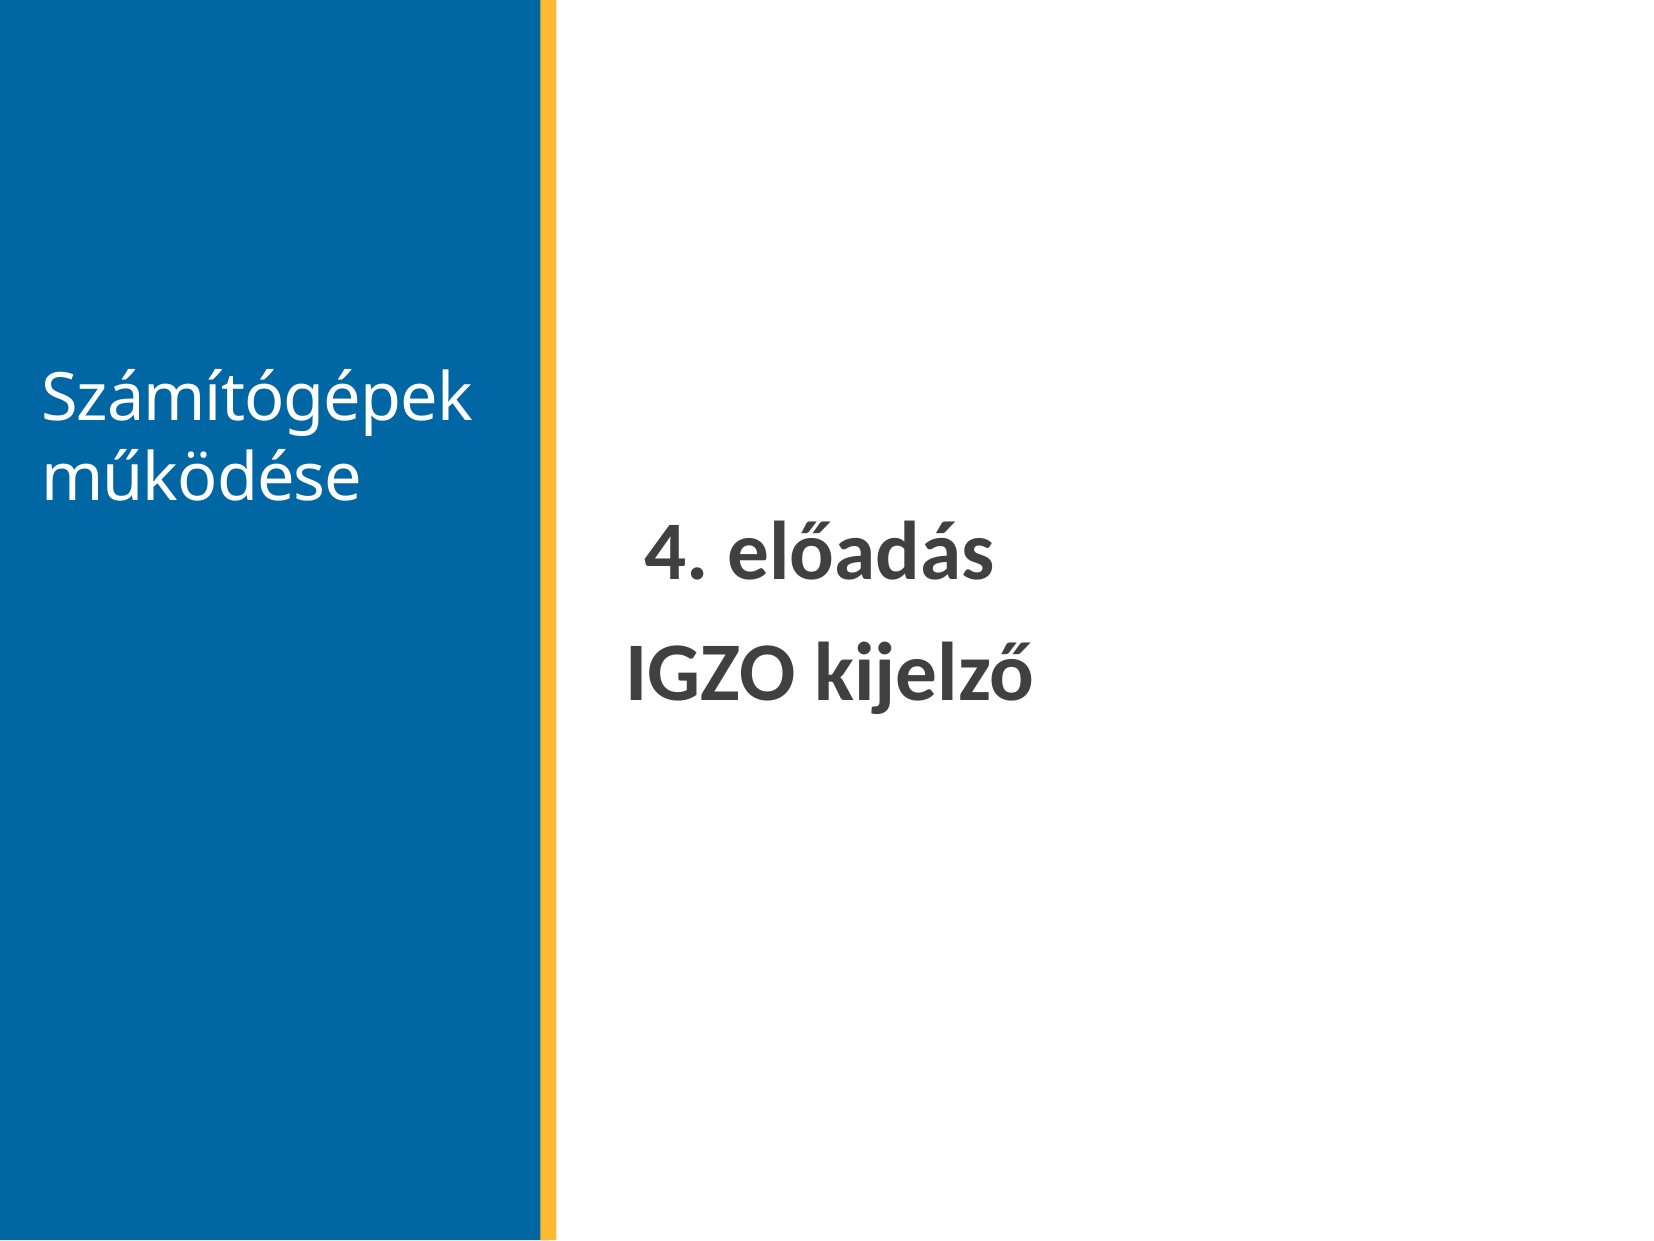

# Számítógépek működése
4. előadás
IGZO kijelző